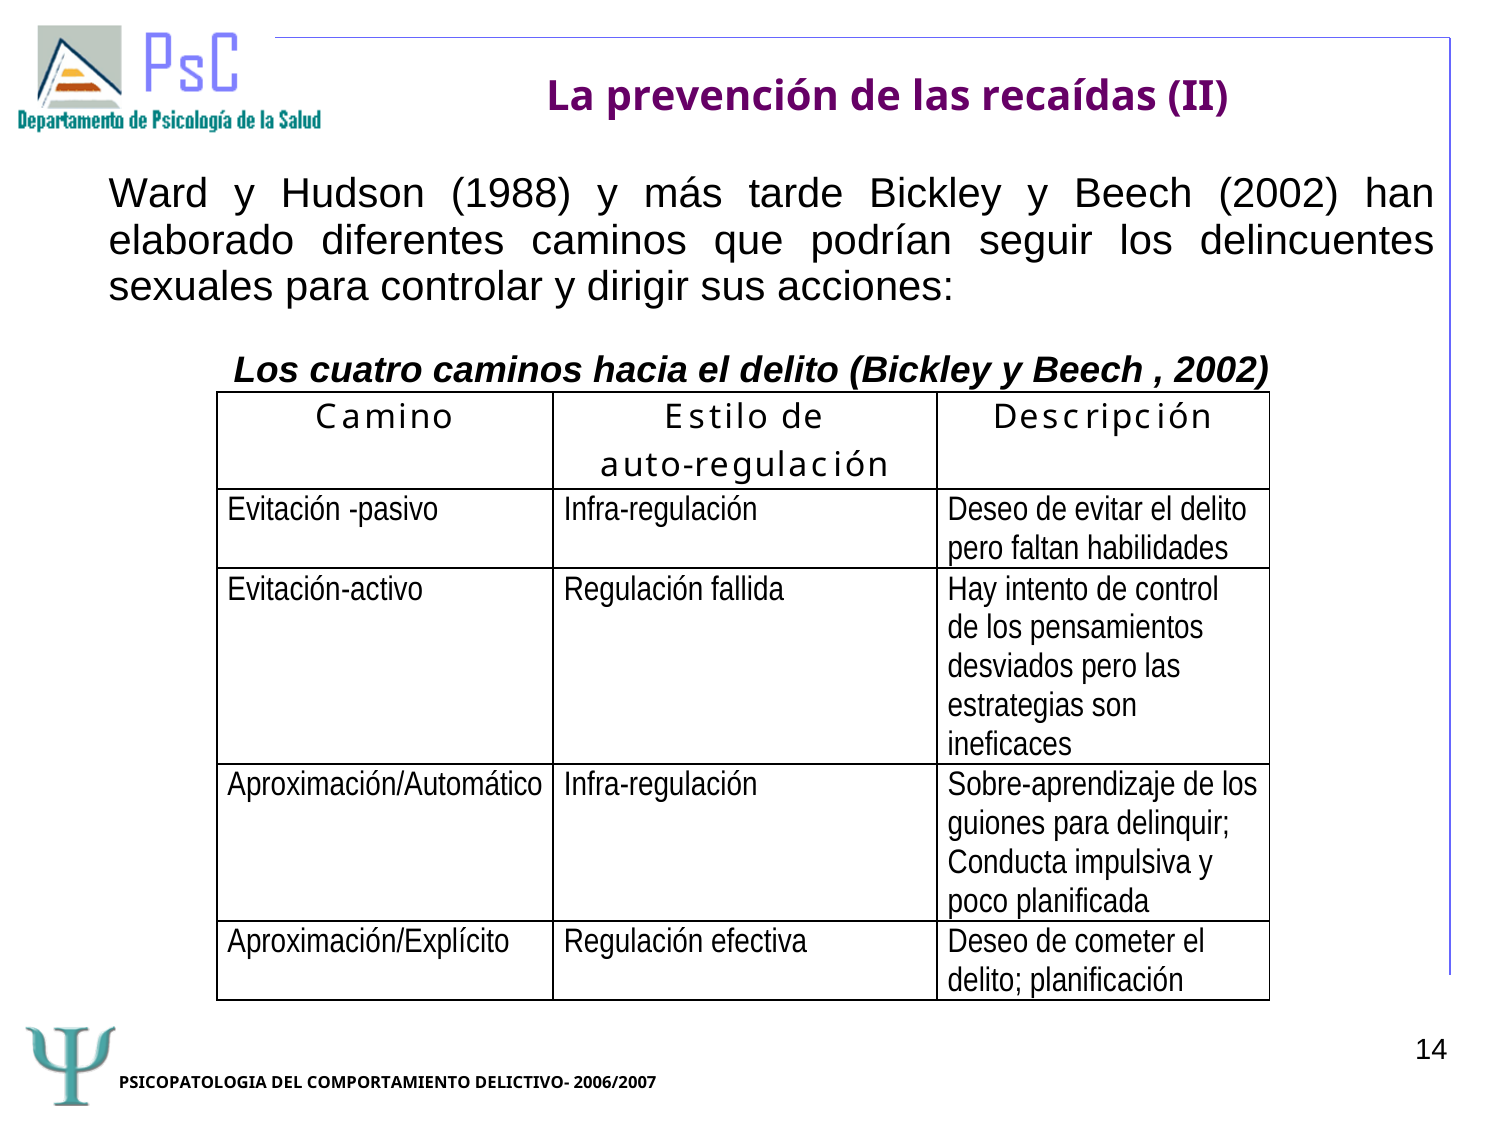

# La prevención de las recaídas (II)
	Ward y Hudson (1988) y más tarde Bickley y Beech (2002) han elaborado diferentes caminos que podrían seguir los delincuentes sexuales para controlar y dirigir sus acciones:
14